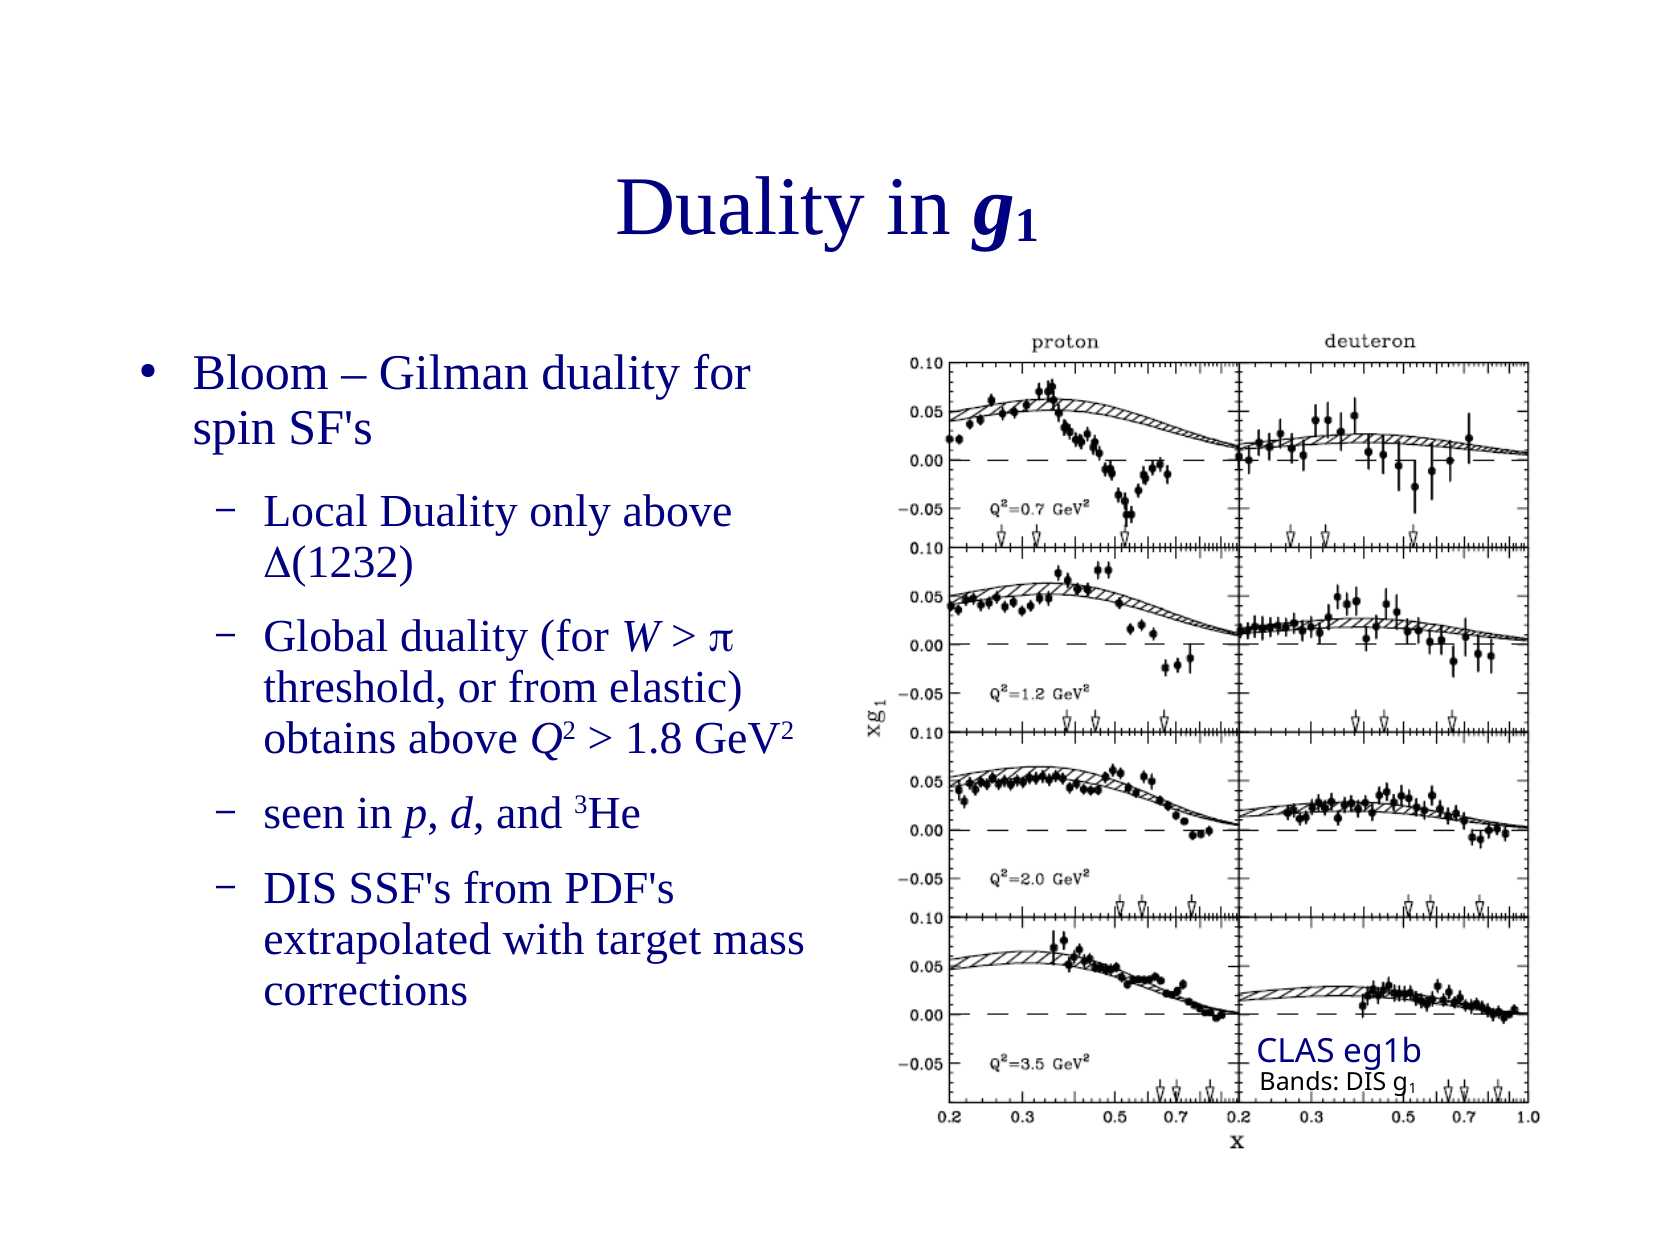

# Duality in g1
Bloom – Gilman duality for spin SF's
Local Duality only above (1232)
Global duality (for W >  threshold, or from elastic) obtains above Q2 > 1.8 GeV2
seen in p, d, and 3He
DIS SSF's from PDF's extrapolated with target mass corrections
CLAS eg1b
Bands: DIS g1